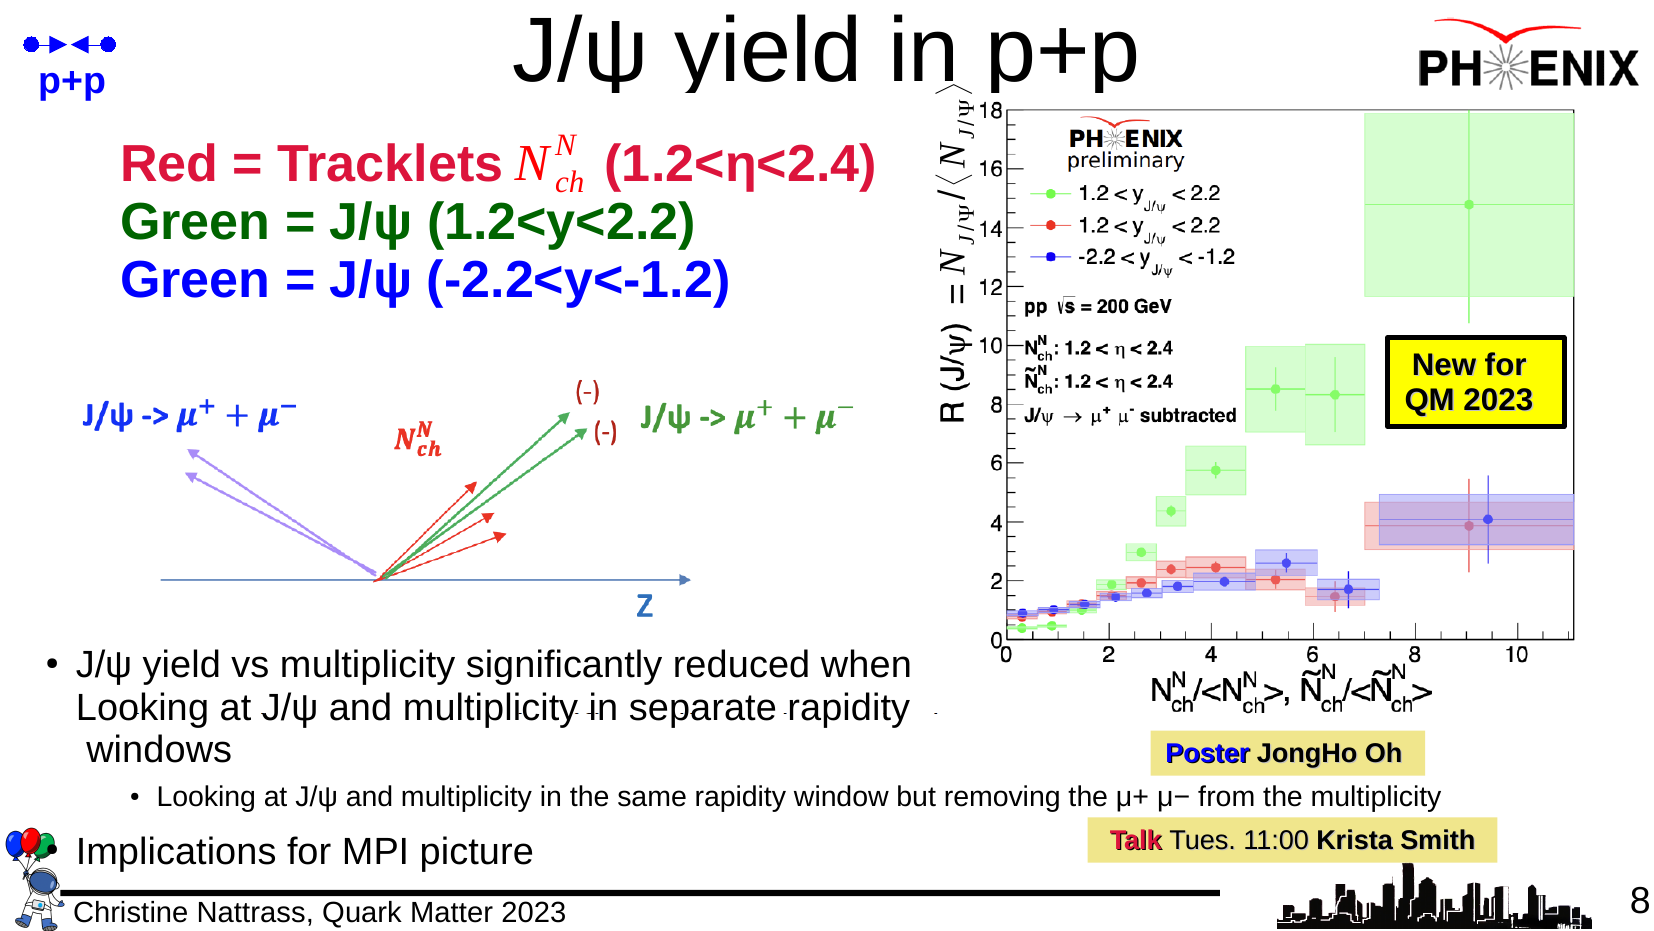

# J/ψ yield in p+p
p+p
=
Red = Tracklets (1.2<η<2.4)
Green = J/ψ (1.2<y<2.2)
Green = J/ψ (-2.2<y<-1.2)
New for QM 2023
J/ψ yield vs multiplicity significantly reduced when
Looking at J/ψ and multiplicity in separate rapidity
 windows
Looking at J/ψ and multiplicity in the same rapidity window but removing the μ+ μ− from the multiplicity
Implications for MPI picture
Poster JongHo Oh
Talk Tues. 11:00 Krista Smith